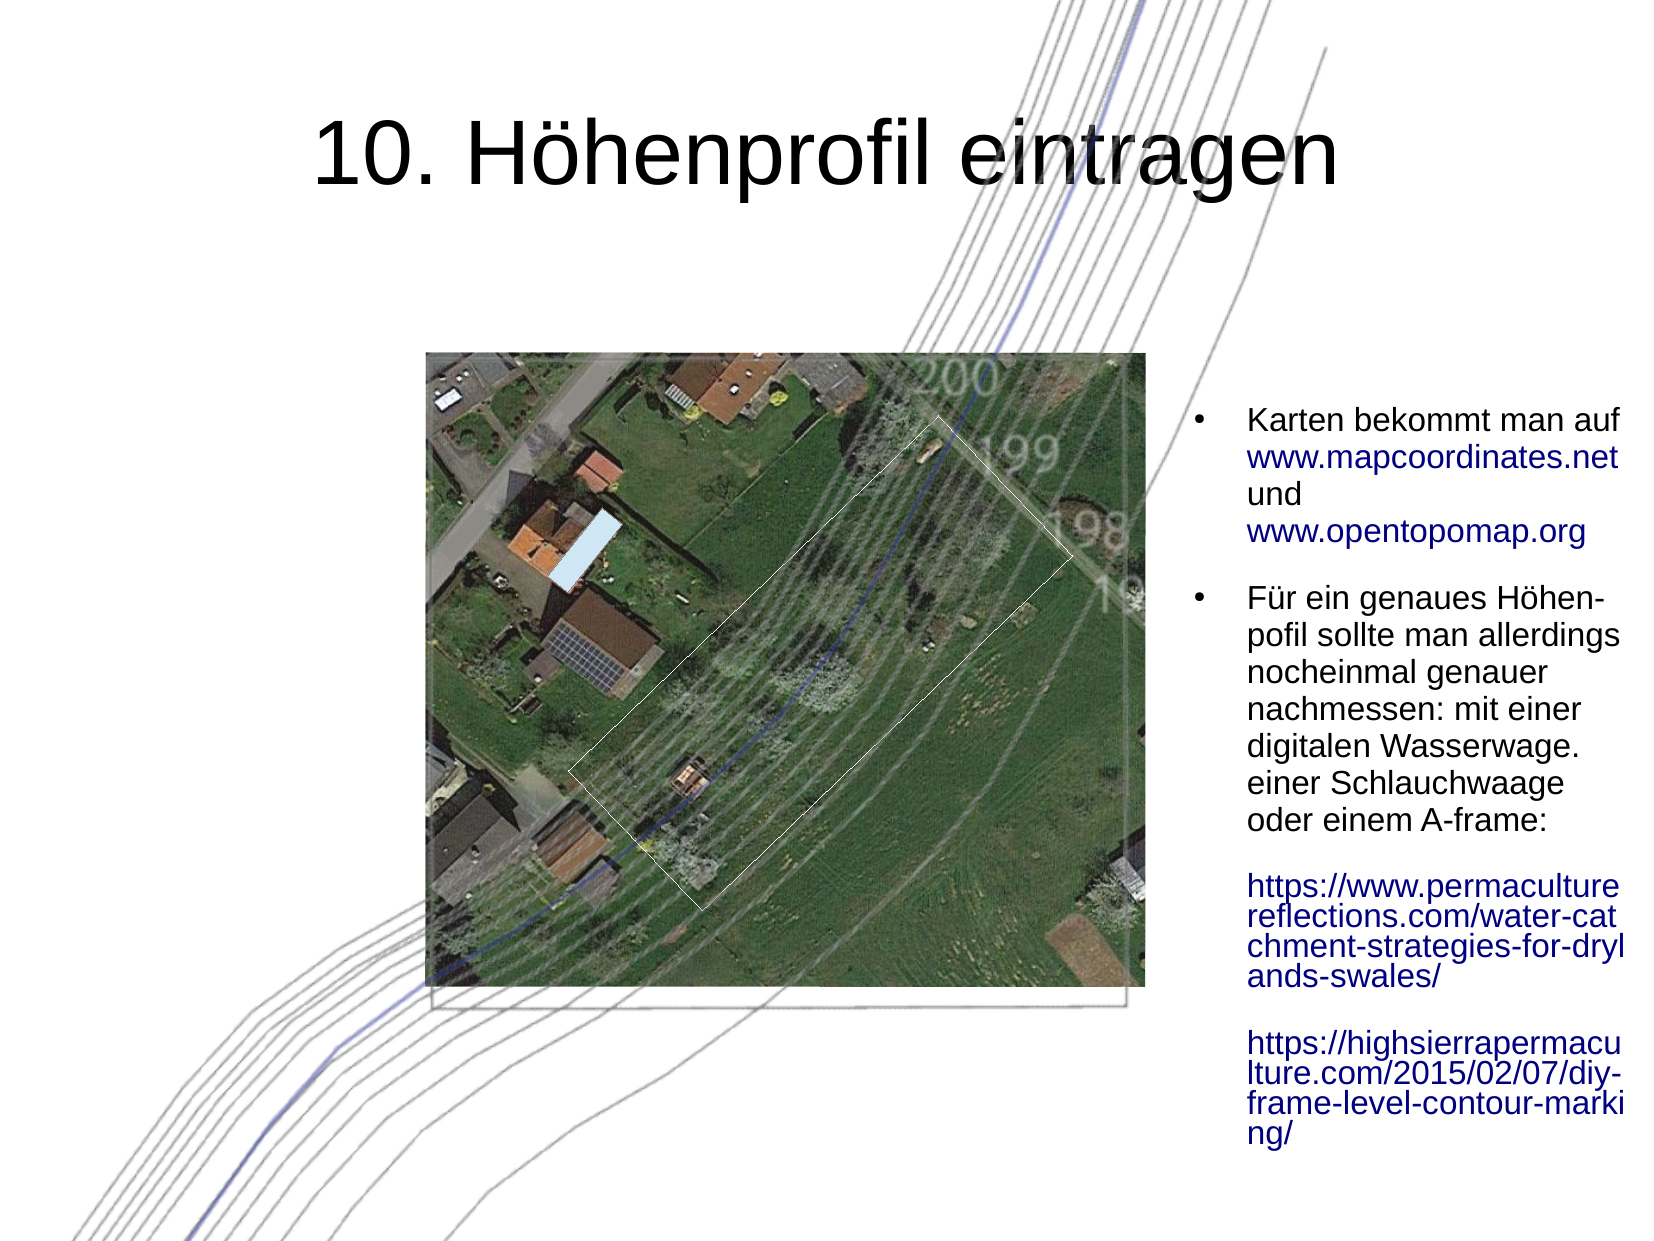

# 10. Höhenprofil eintragen
Karten bekommt man auf www.mapcoordinates.net und www.opentopomap.org
Für ein genaues Höhen-pofil sollte man allerdings nocheinmal genauer nachmessen: mit einer digitalen Wasserwage. einer Schlauchwaage oder einem A-frame:
https://www.permaculturereflections.com/water-catchment-strategies-for-drylands-swales/
https://highsierrapermaculture.com/2015/02/07/diy-frame-level-contour-marking/